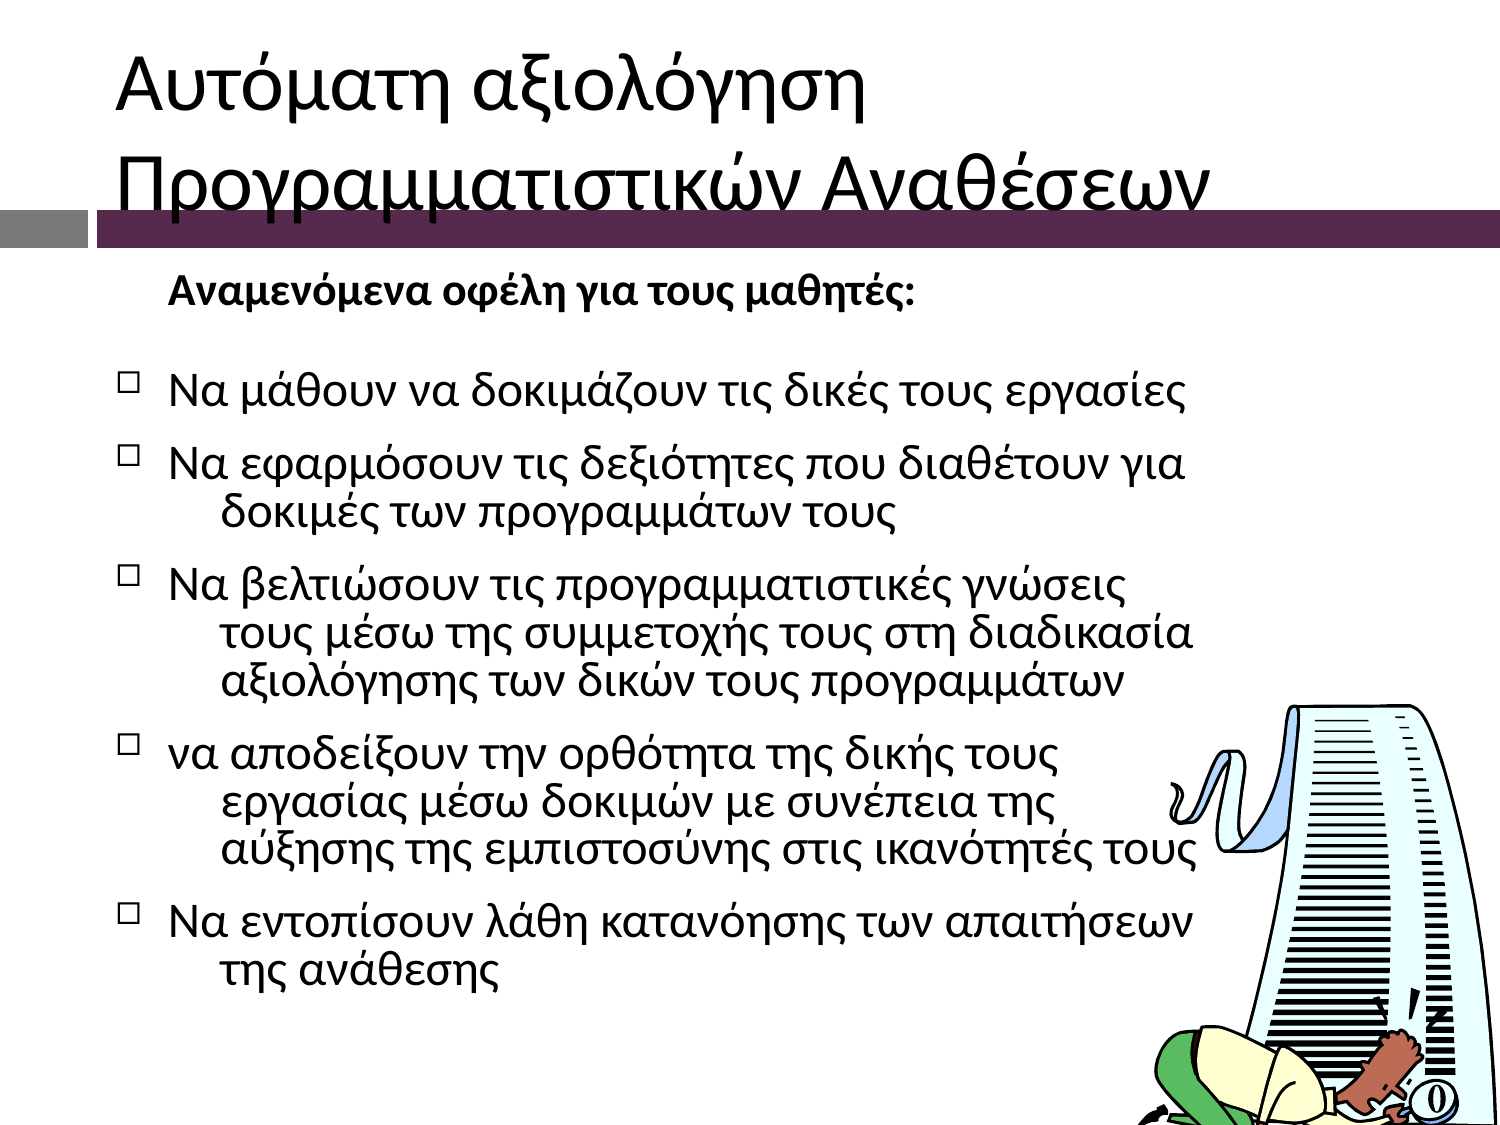

# Αυτόματη αξιολόγηση Προγραμματιστικών Αναθέσεων
Αναμενόμενα οφέλη για τους μαθητές:
Να μάθουν να δοκιμάζουν τις δικές τους εργασίες
Να εφαρμόσουν τις δεξιότητες που διαθέτουν για δοκιμές των προγραμμάτων τους
Να βελτιώσουν τις προγραμματιστικές γνώσεις τους μέσω της συμμετοχής τους στη διαδικασία αξιολόγησης των δικών τους προγραμμάτων
να αποδείξουν την ορθότητα της δικής τους εργασίας μέσω δοκιμών με συνέπεια της αύξησης της εμπιστοσύνης στις ικανότητές τους
Να εντοπίσουν λάθη κατανόησης των απαιτήσεων της ανάθεσης